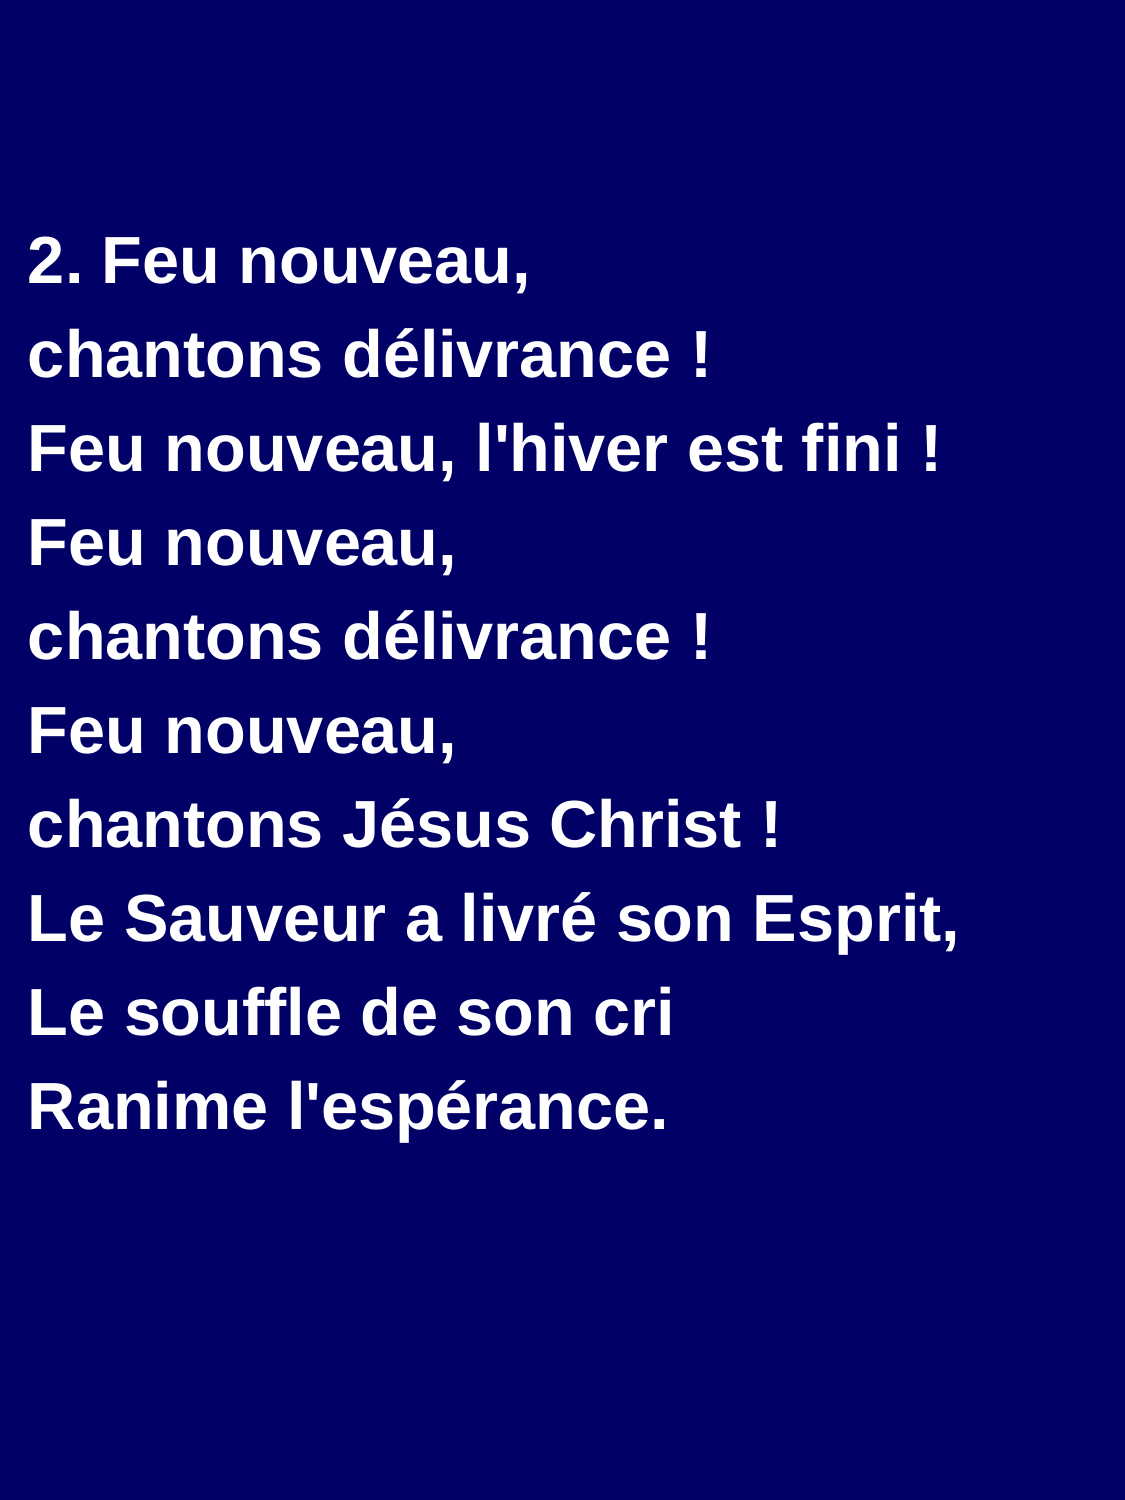

2. Feu nouveau,
chantons délivrance !
Feu nouveau, l'hiver est fini !
Feu nouveau,
chantons délivrance !
Feu nouveau,
chantons Jésus Christ !
Le Sauveur a livré son Esprit,
Le souffle de son cri
Ranime l'espérance.